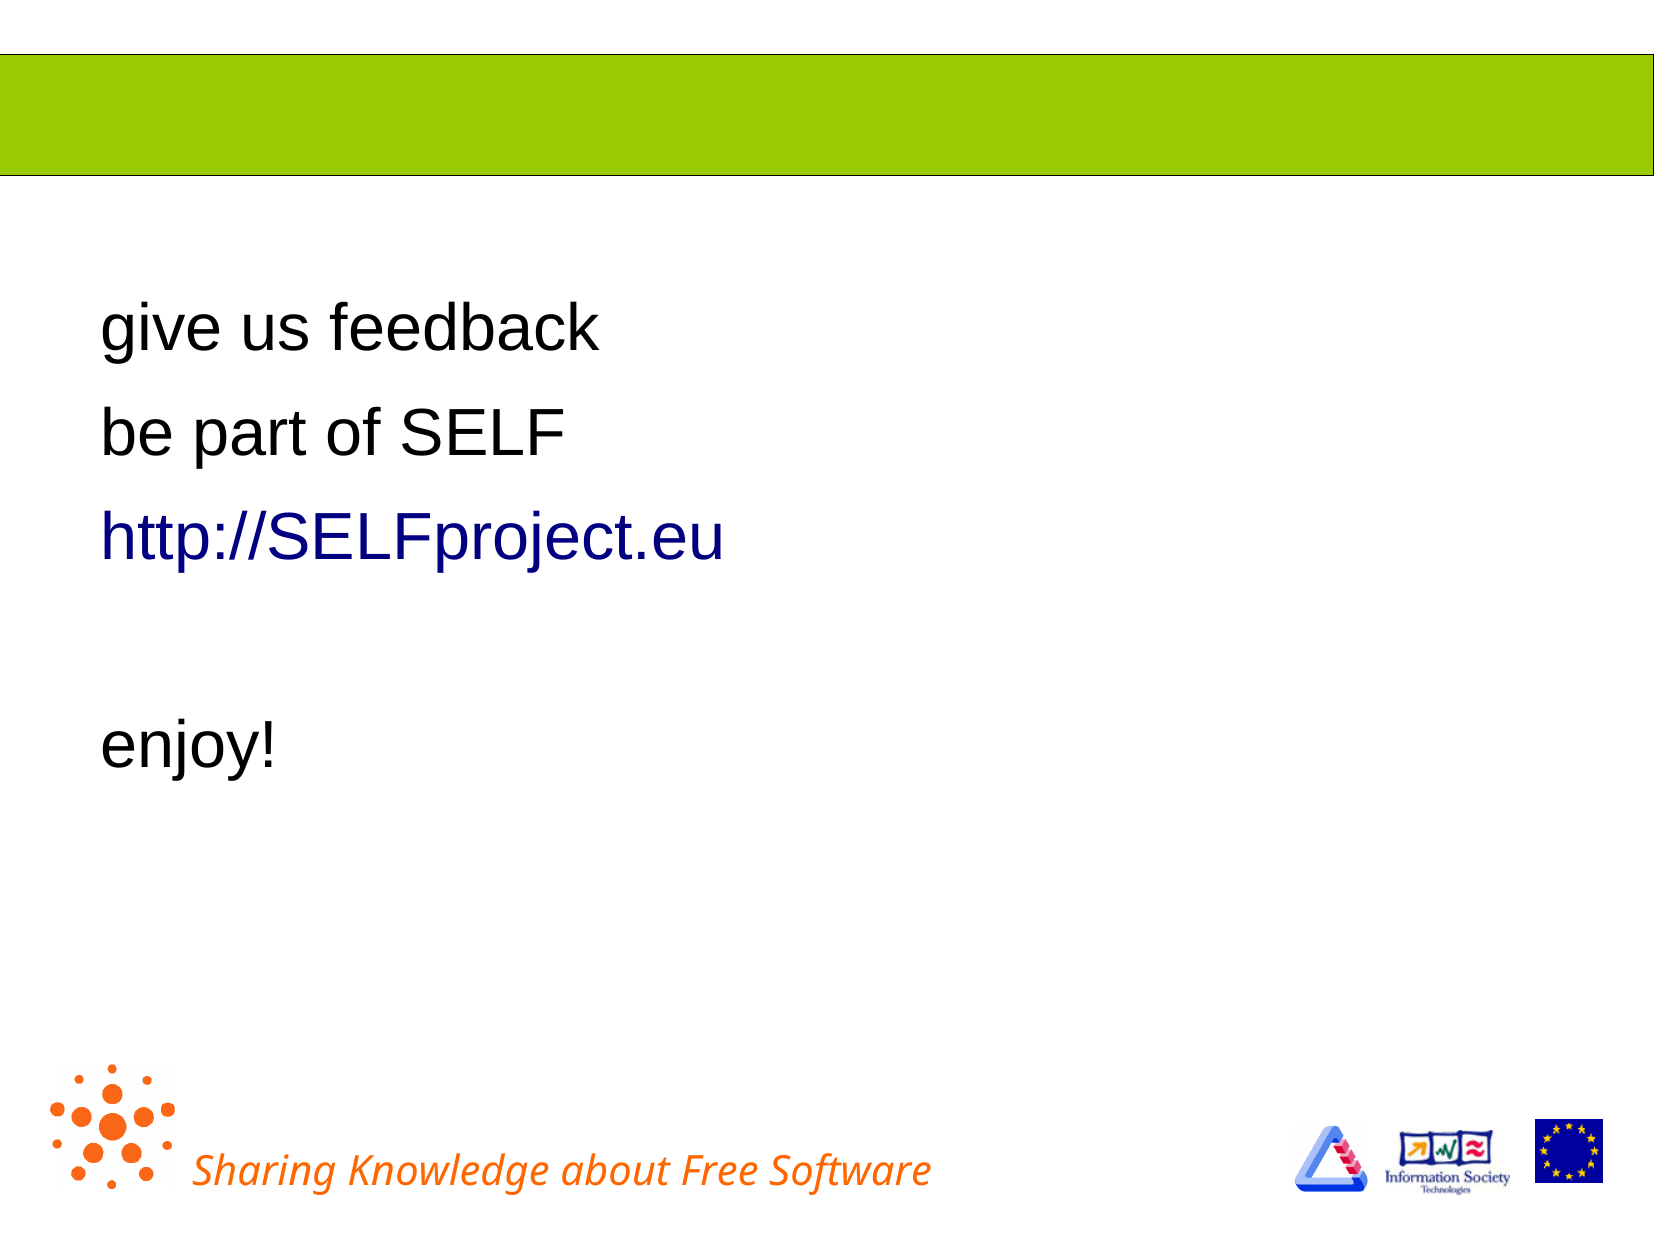

#
give us feedback
be part of SELF
http://SELFproject.eu
enjoy!